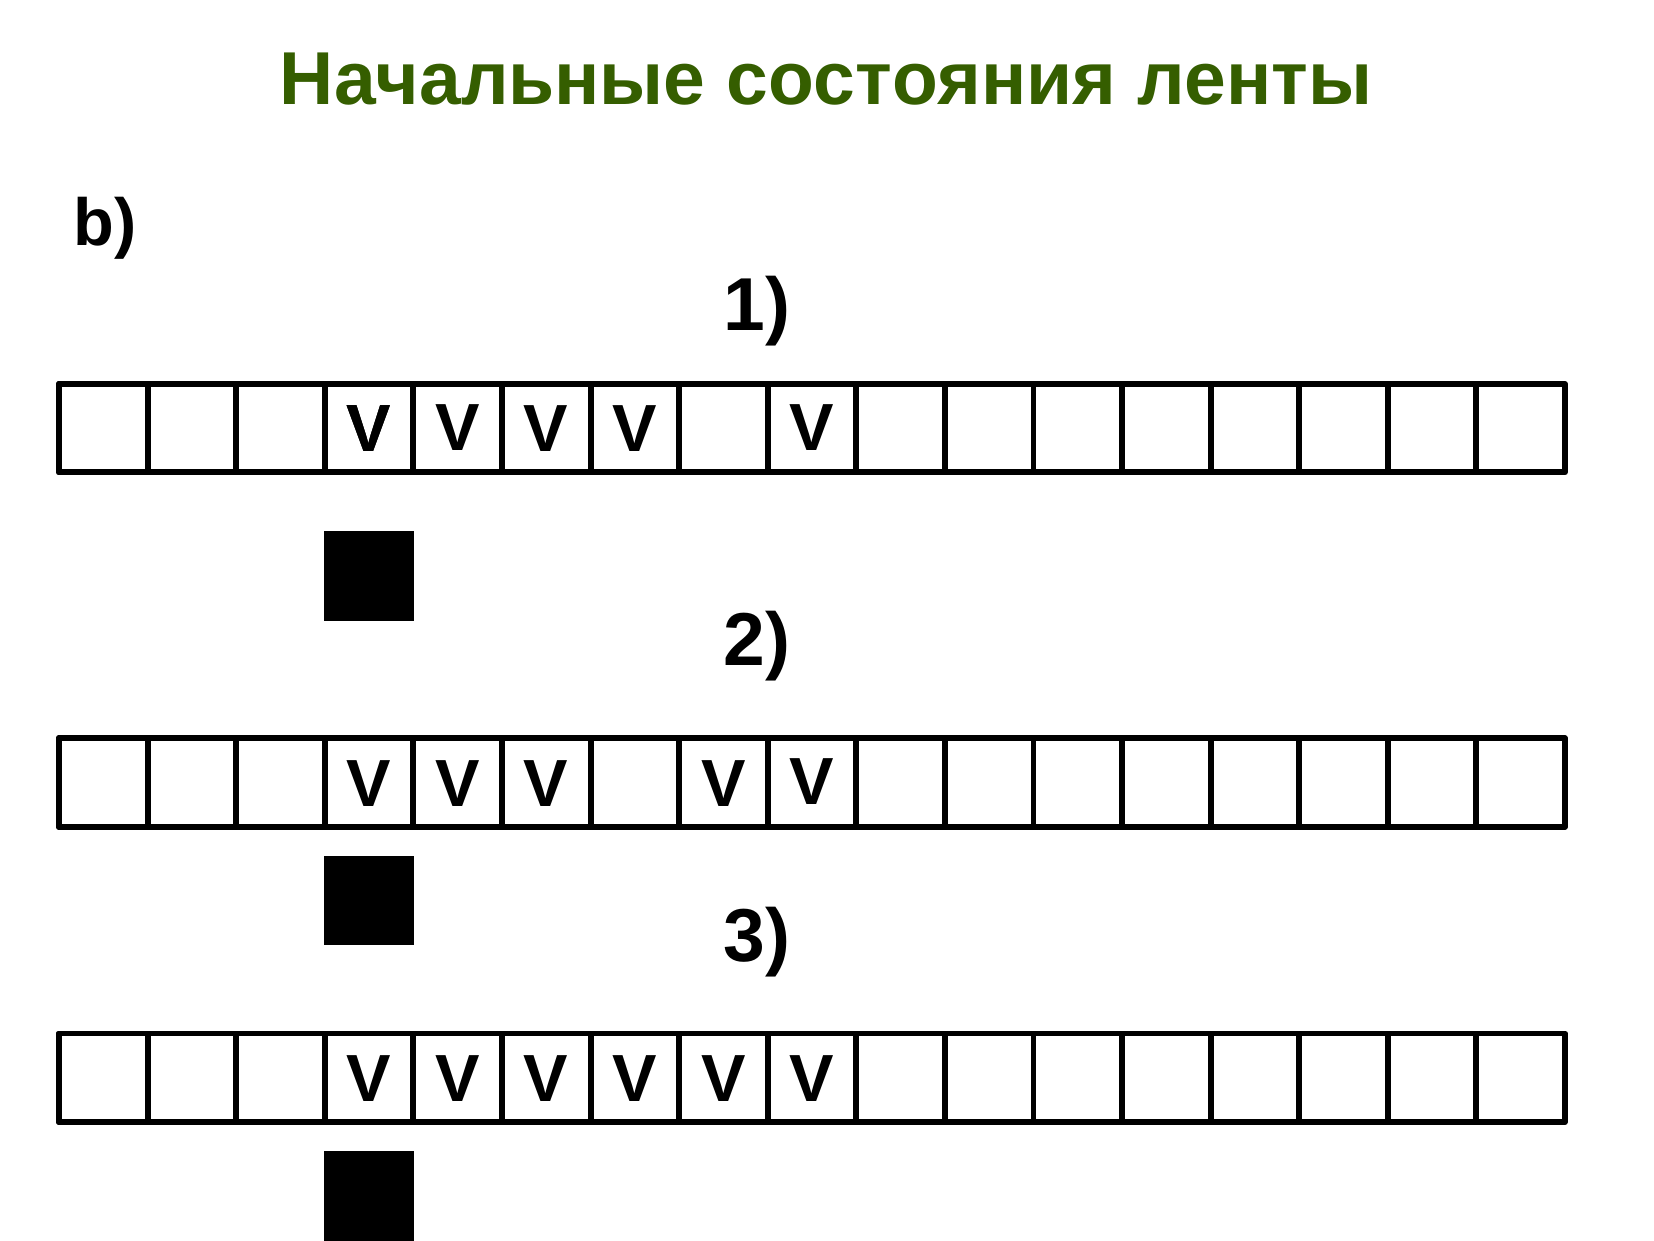

Начальные состояния ленты
b)
1)
V
V
V
V
V
V
2)
V
V
V
V
V
3)
V
V
V
V
V
V